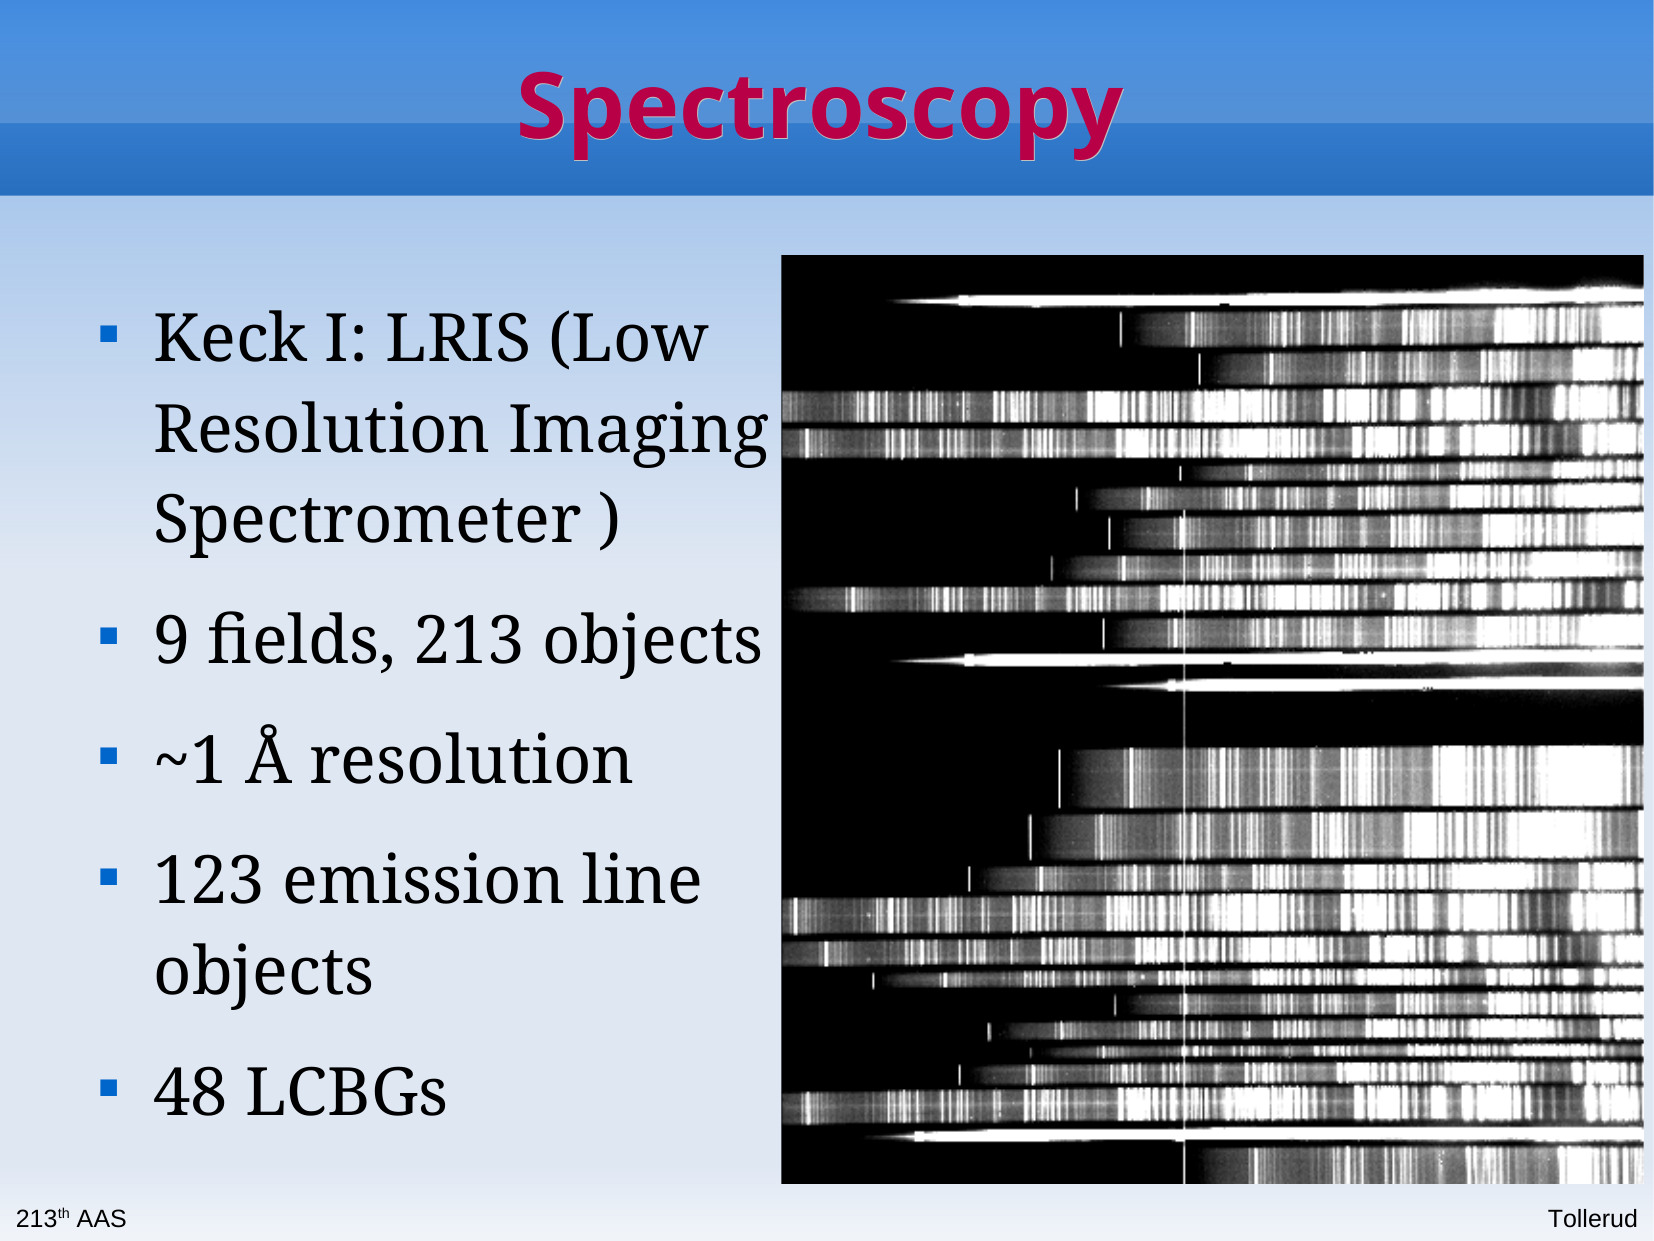

# Spectroscopy
Keck I: LRIS (Low Resolution Imaging Spectrometer )
9 fields, 213 objects
~1 Å resolution
123 emission line objects
48 LCBGs